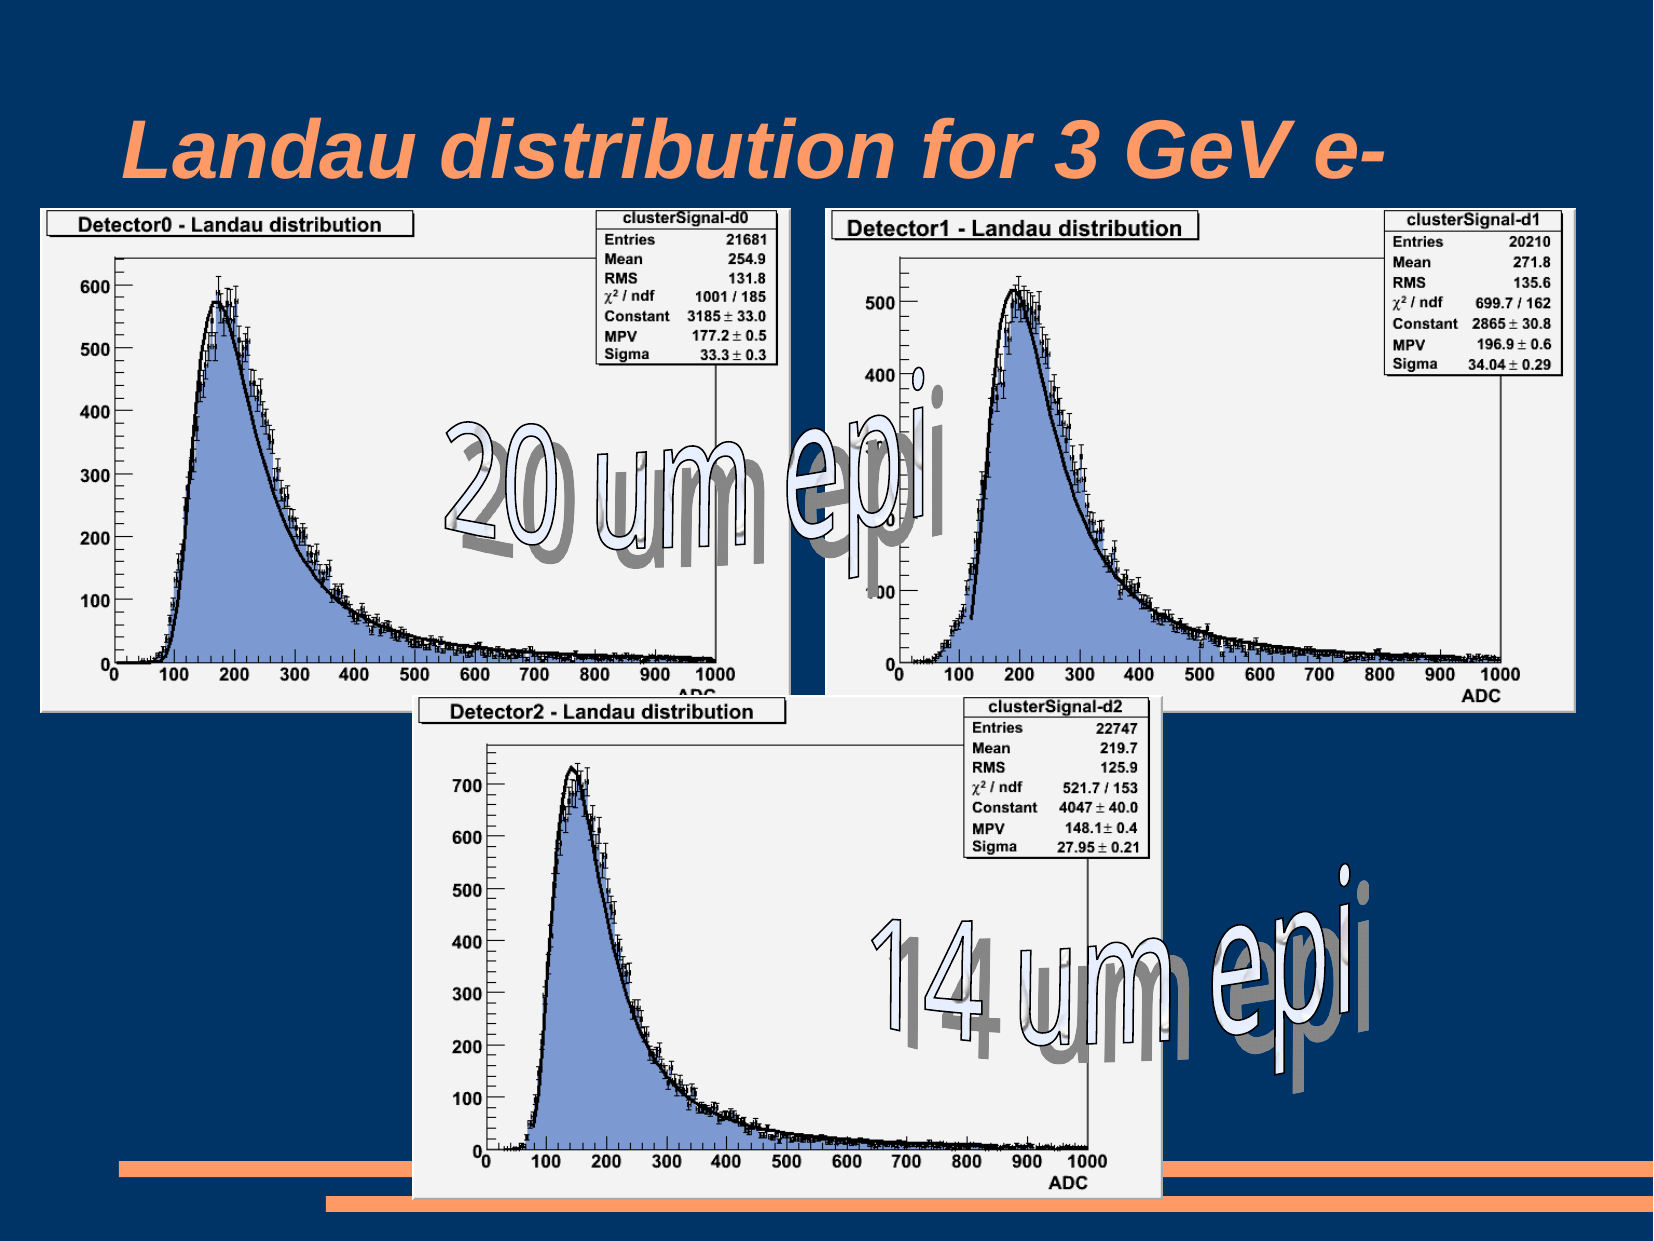

# Landau distribution for 3 GeV e-
20 um epi
14 um epi